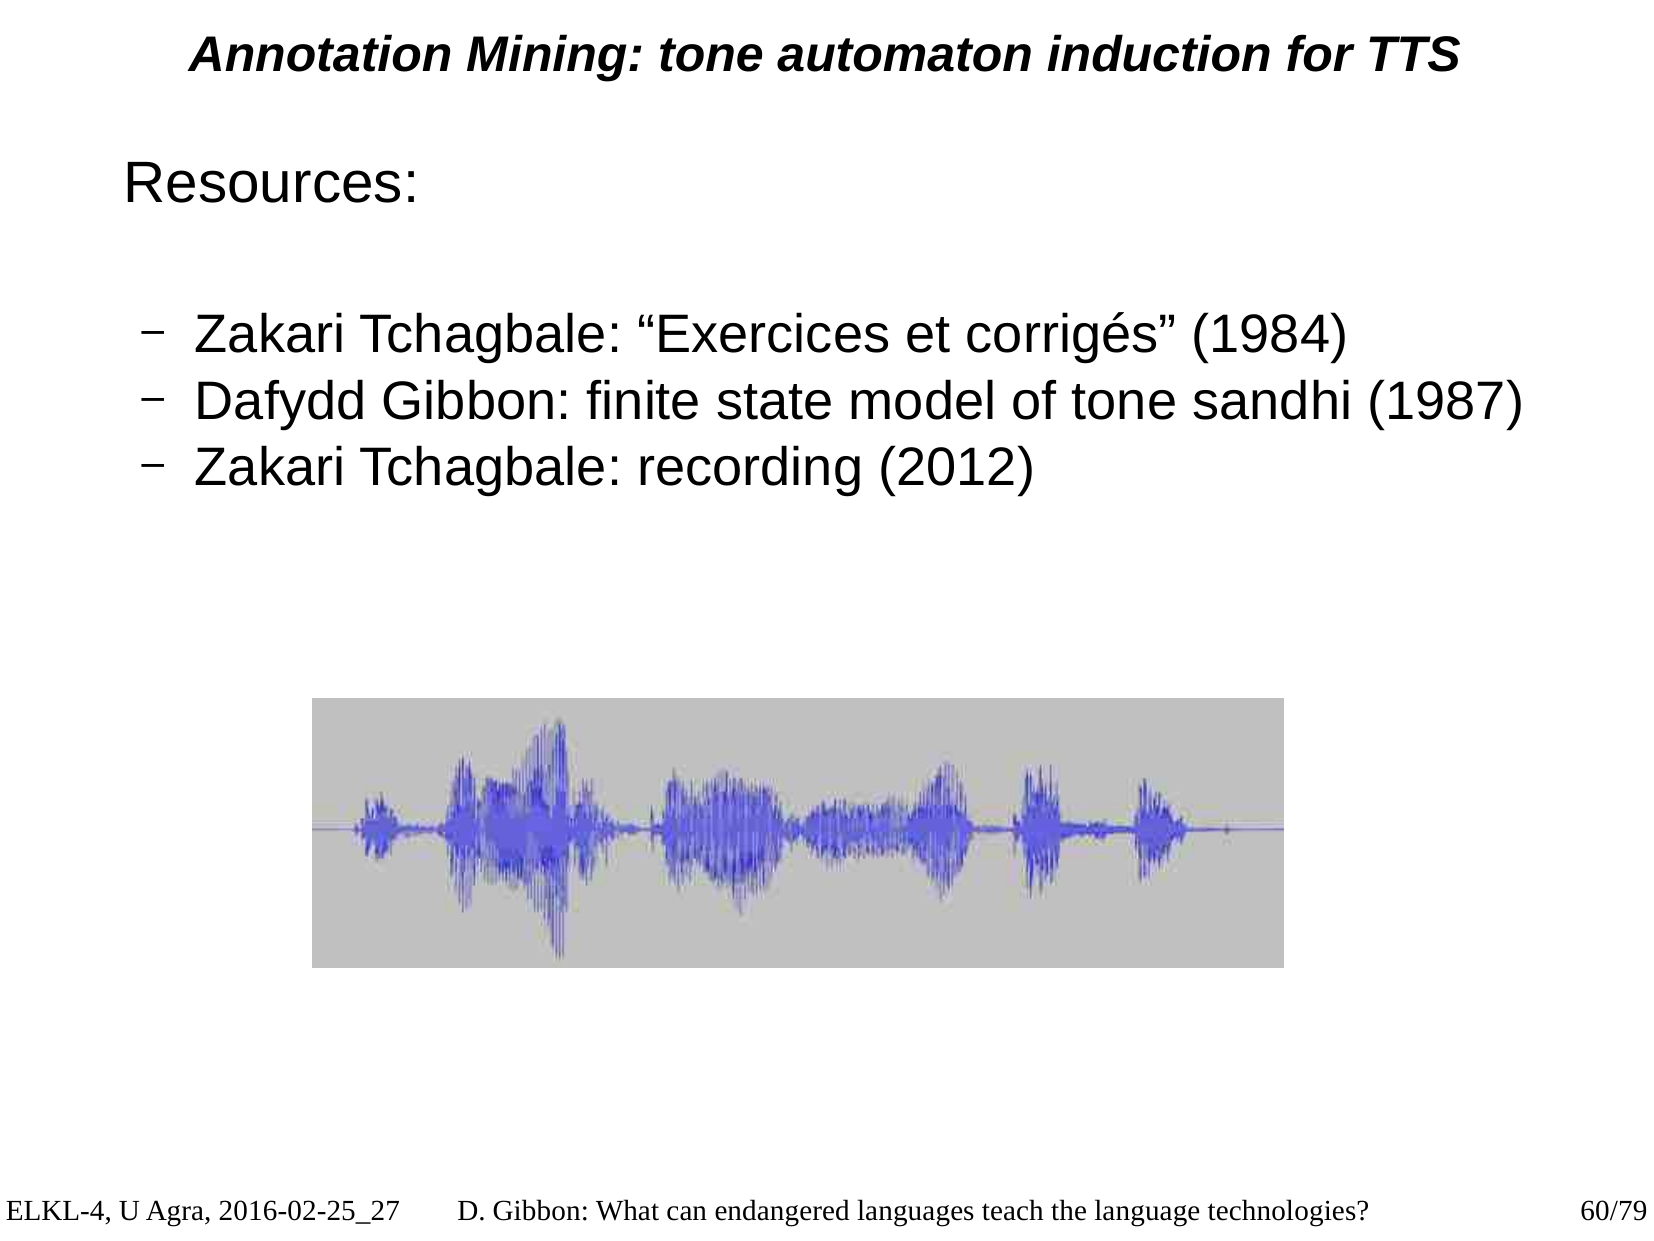

# Annotation Mining: tone automaton induction for TTS
Resources:
Zakari Tchagbale: “Exercices et corrigés” (1984)
Dafydd Gibbon: finite state model of tone sandhi (1987)
Zakari Tchagbale: recording (2012)
ELKL-4, U Agra, 2016-02-25_27
D. Gibbon: What can endangered languages teach the language technologies?
60